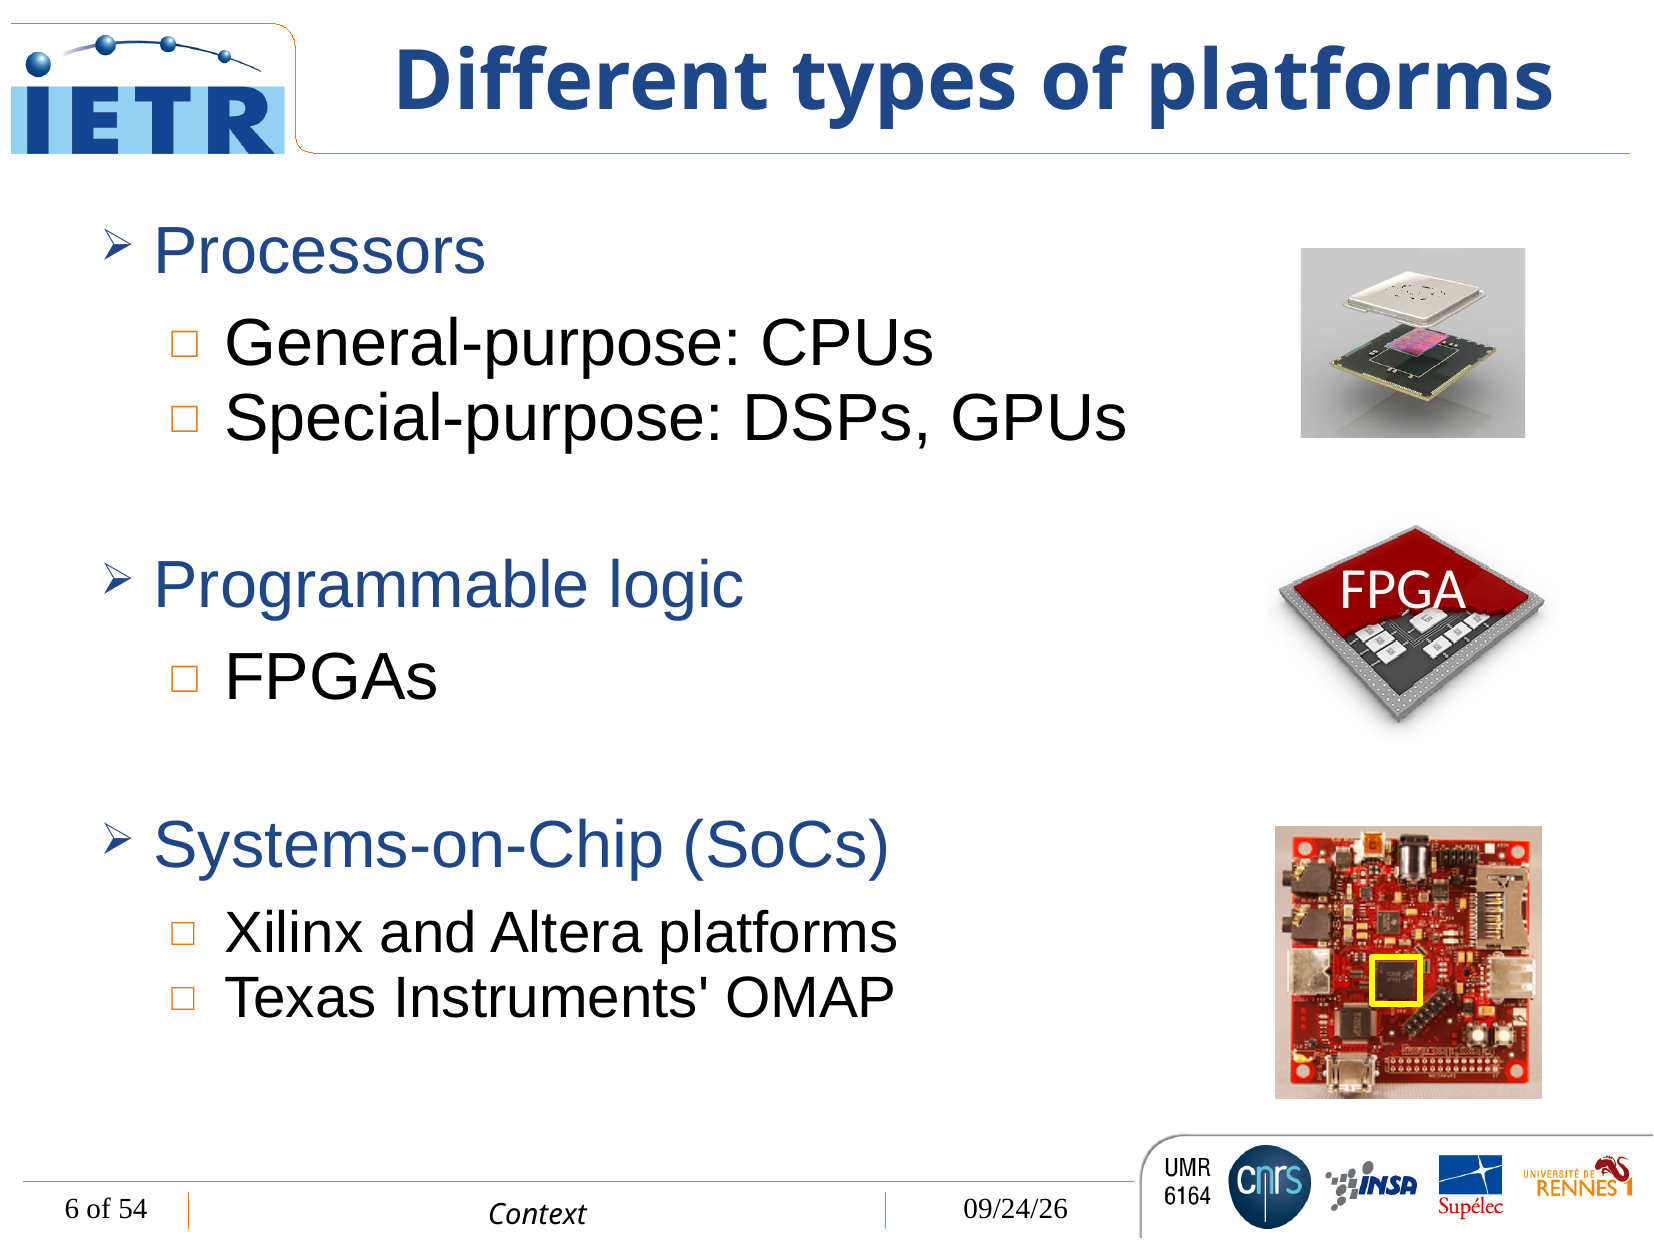

# Different types of platforms
Processors
General-purpose: CPUs
Special-purpose: DSPs, GPUs
Programmable logic
FPGAs
Systems-on-Chip (SoCs)
Xilinx and Altera platforms
Texas Instruments' OMAP
FPGA
6
Context